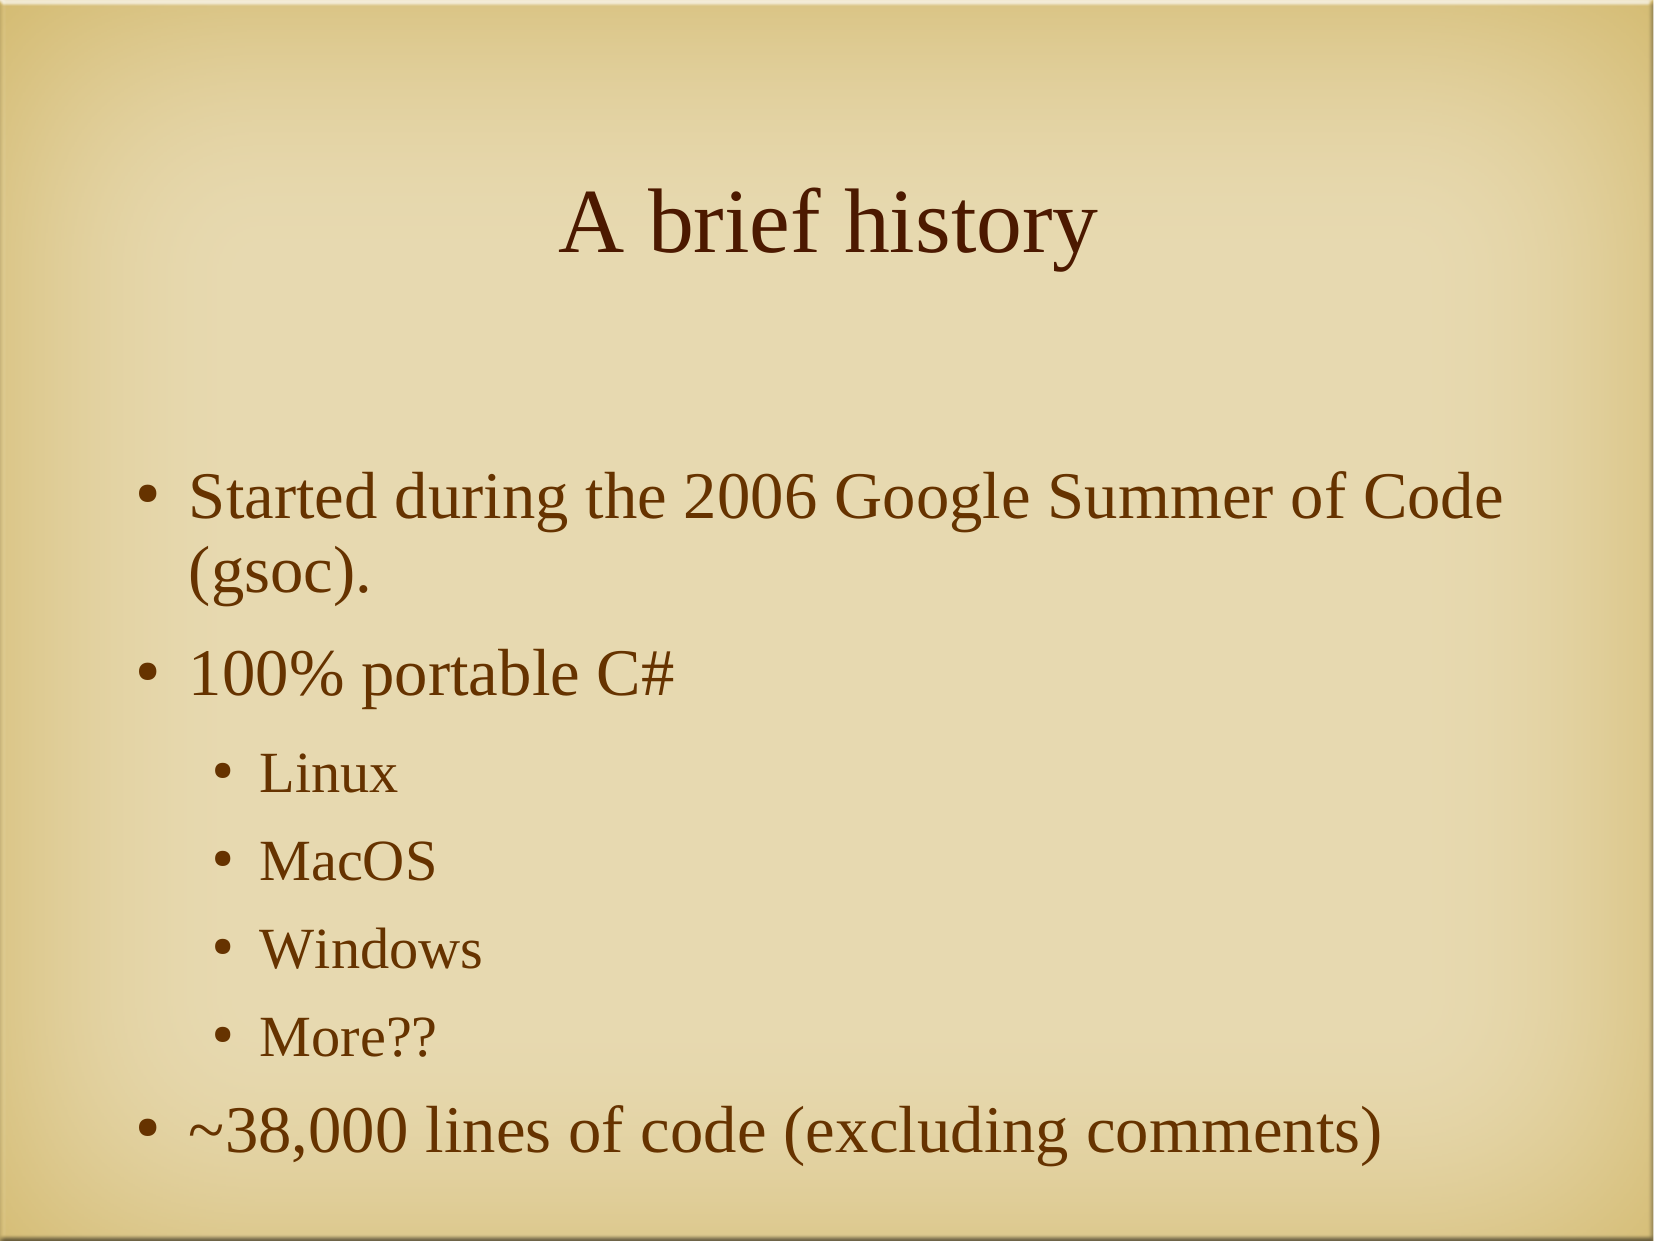

# A brief history
Started during the 2006 Google Summer of Code (gsoc).
100% portable C#
Linux
MacOS
Windows
More??
~38,000 lines of code (excluding comments)